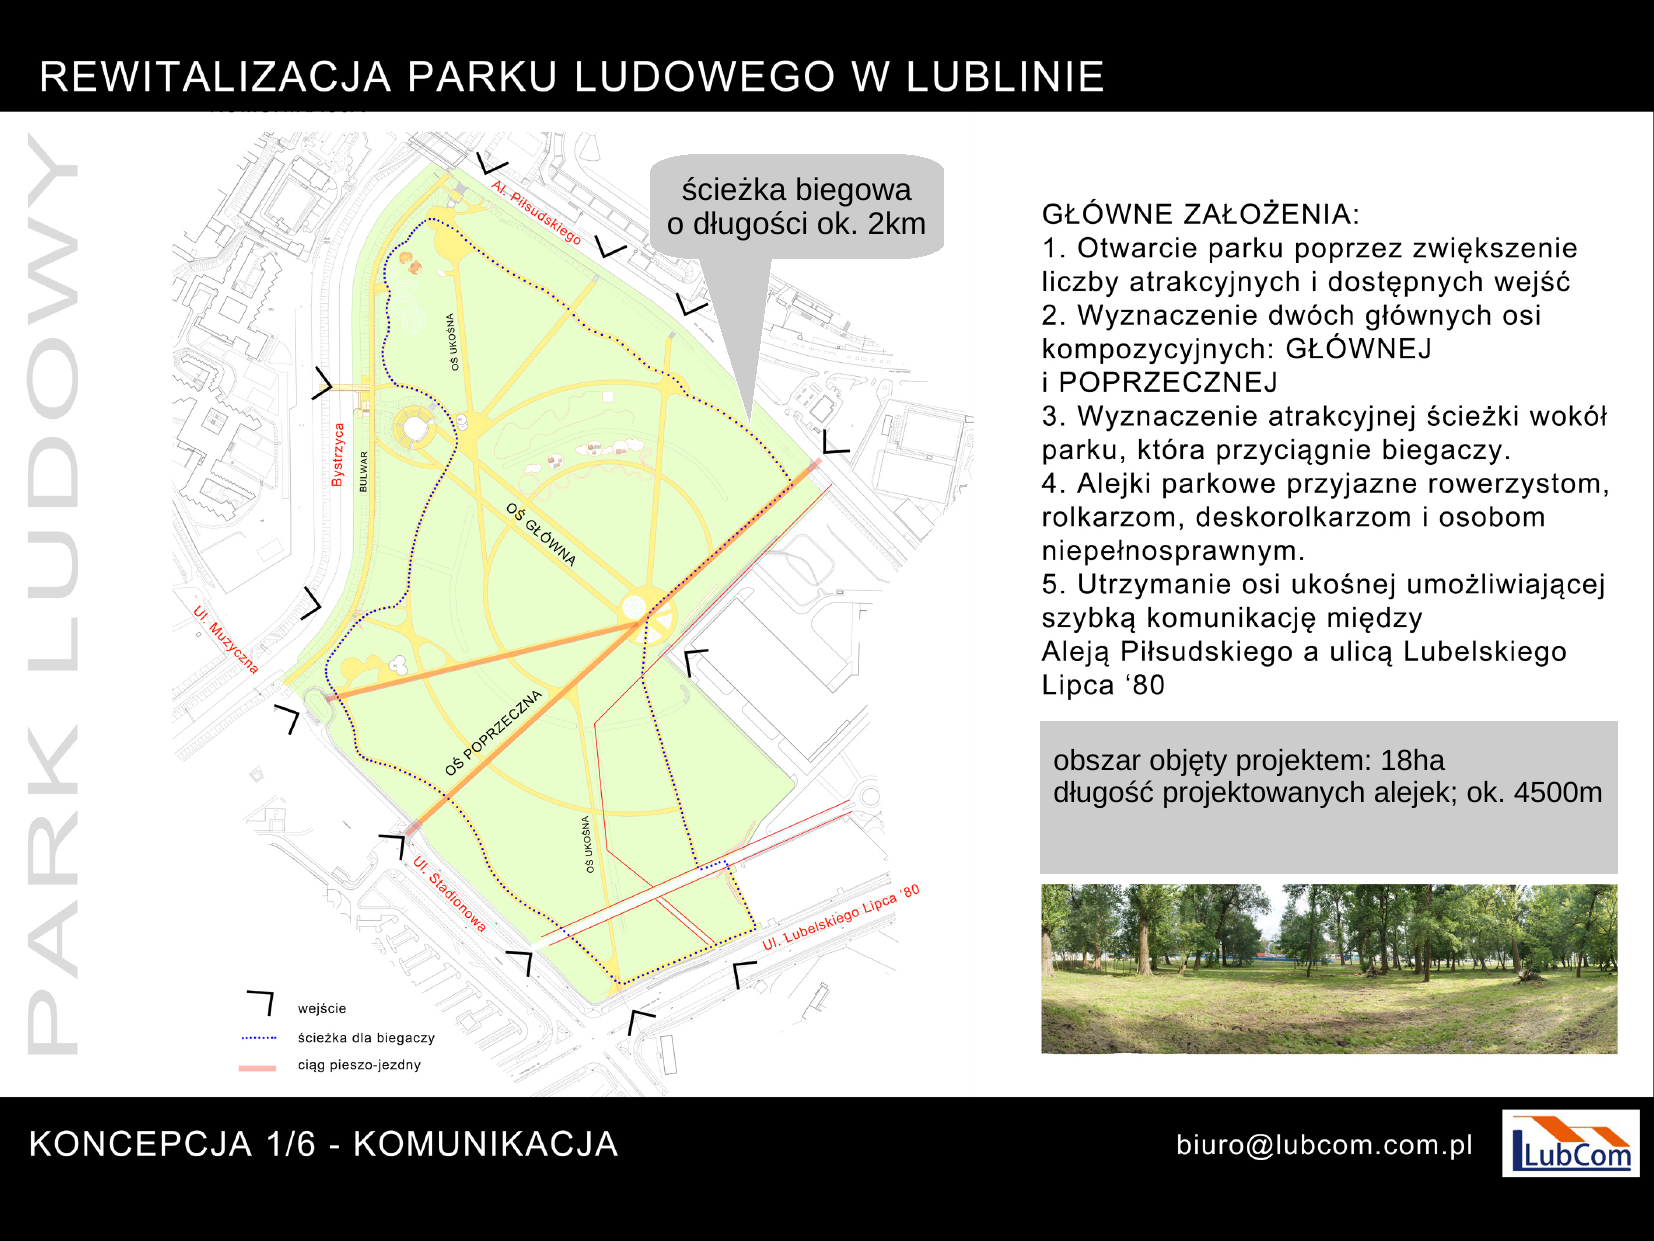

ścieżka biegowa
o długości ok. 2km
obszar objęty projektem: 18ha
długość projektowanych alejek; ok. 4500m